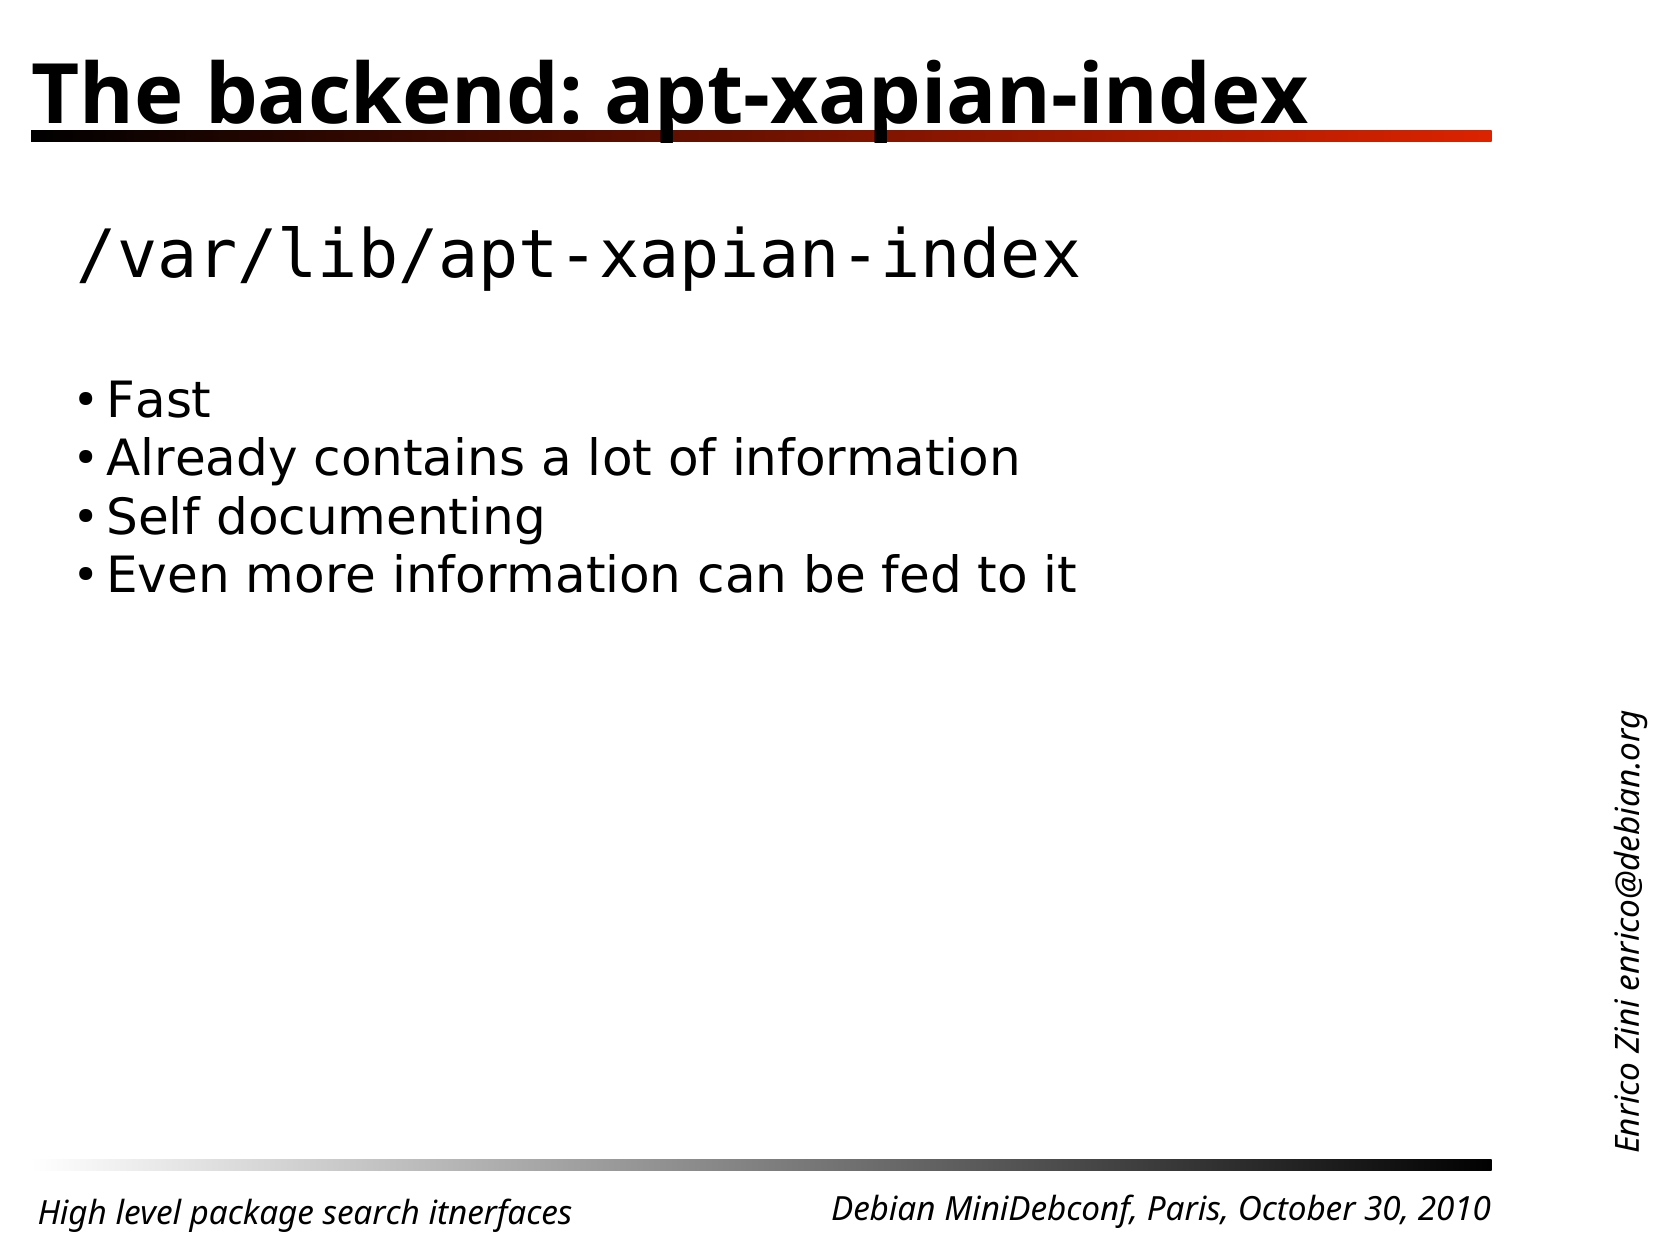

The backend: apt-xapian-index
/var/lib/apt-xapian-index
Fast
Already contains a lot of information
Self documenting
Even more information can be fed to it